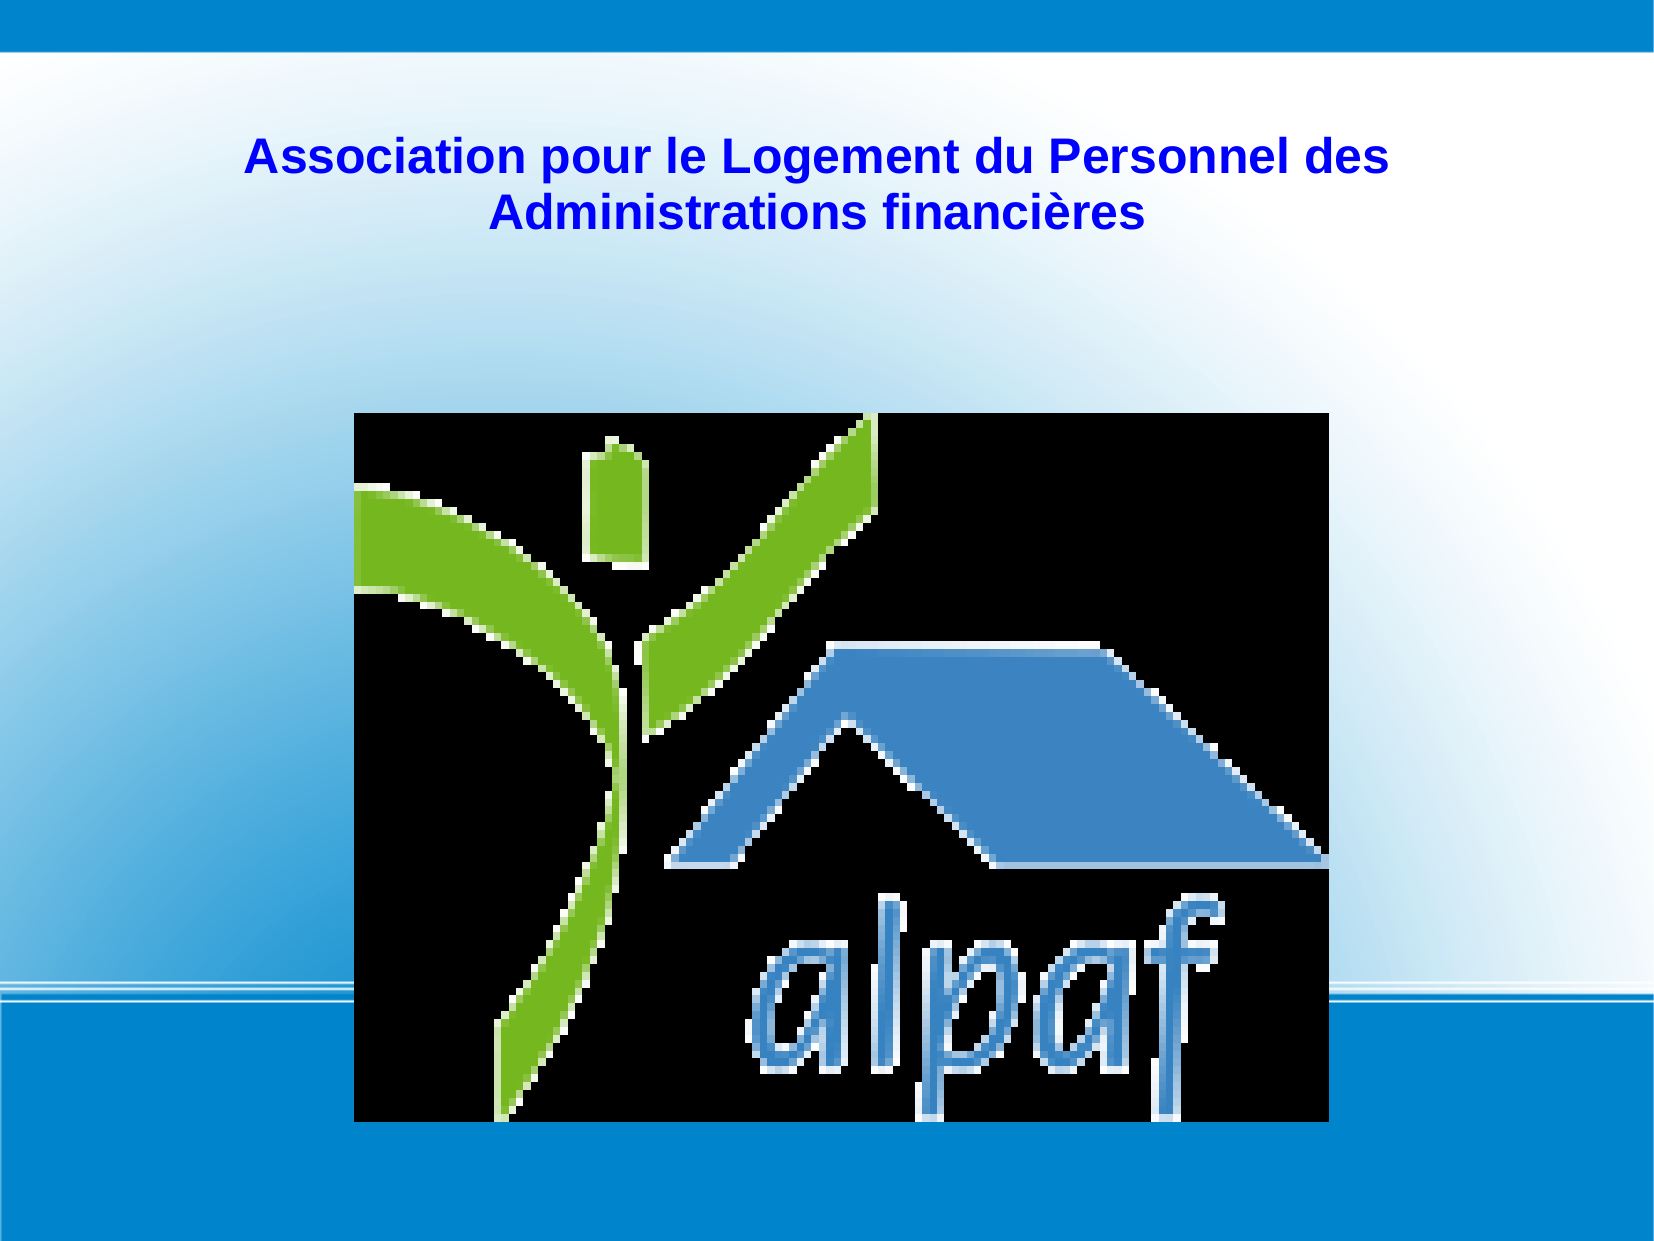

# Association pour le Logement du Personnel des Administrations financières